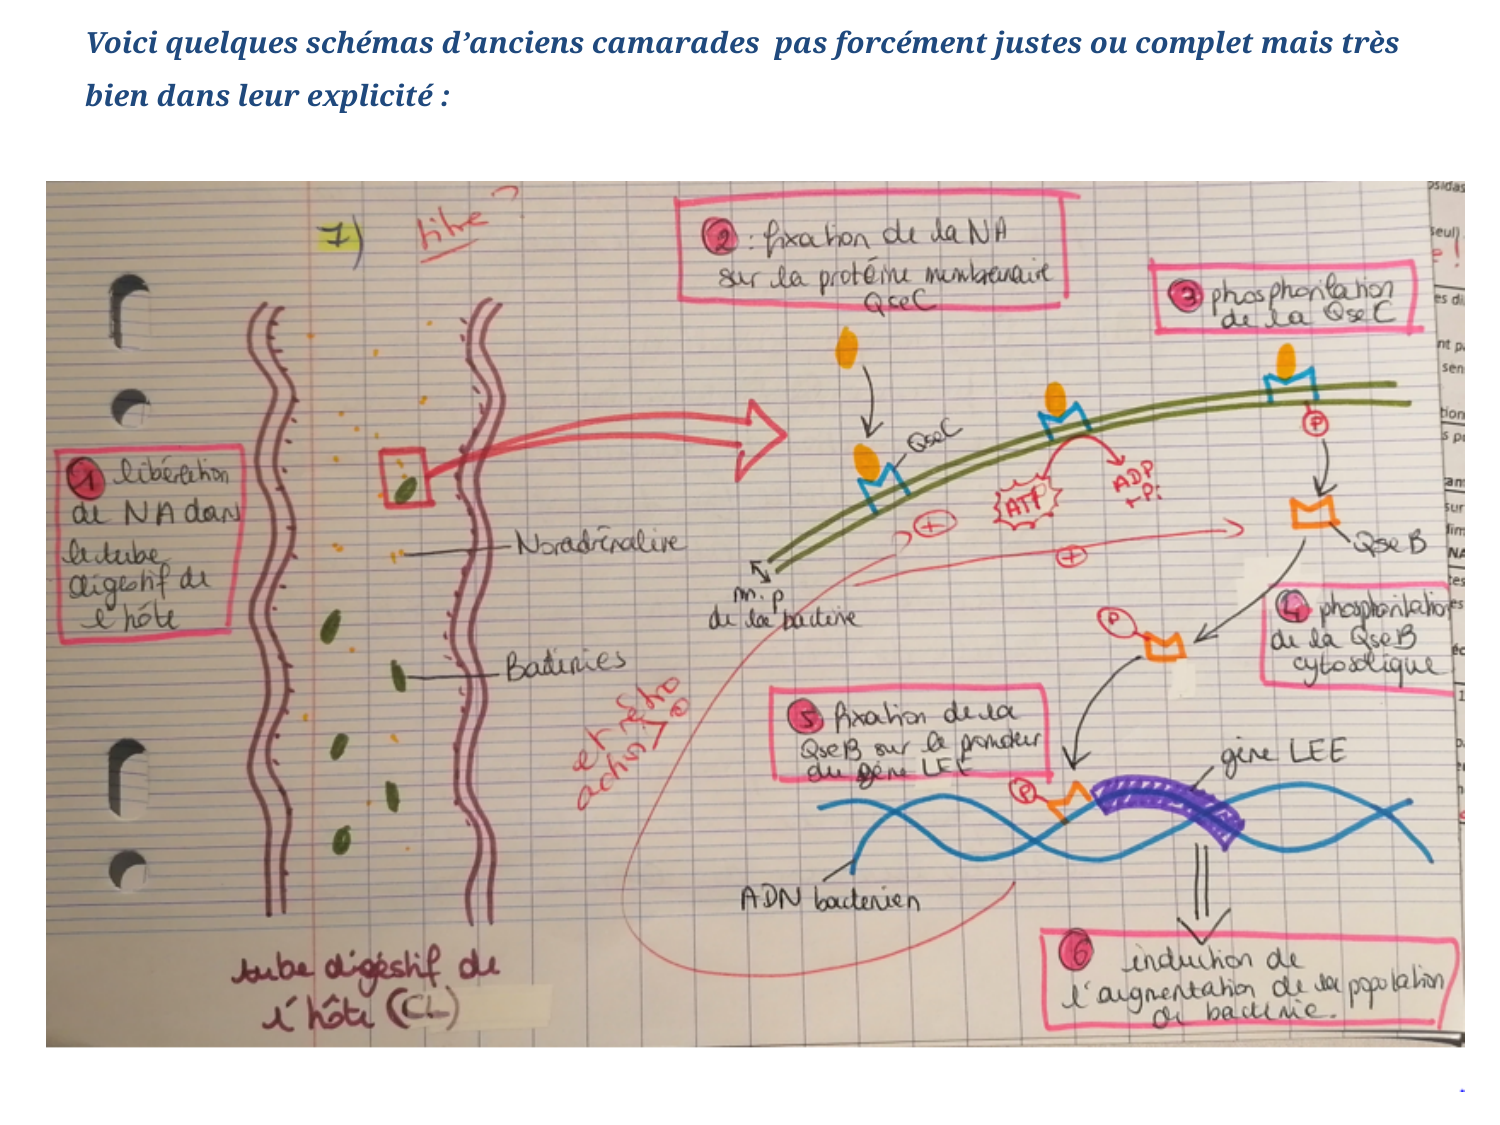

Voici quelques schémas d’anciens camarades  pas forcément justes ou complet mais très bien dans leur explicité :